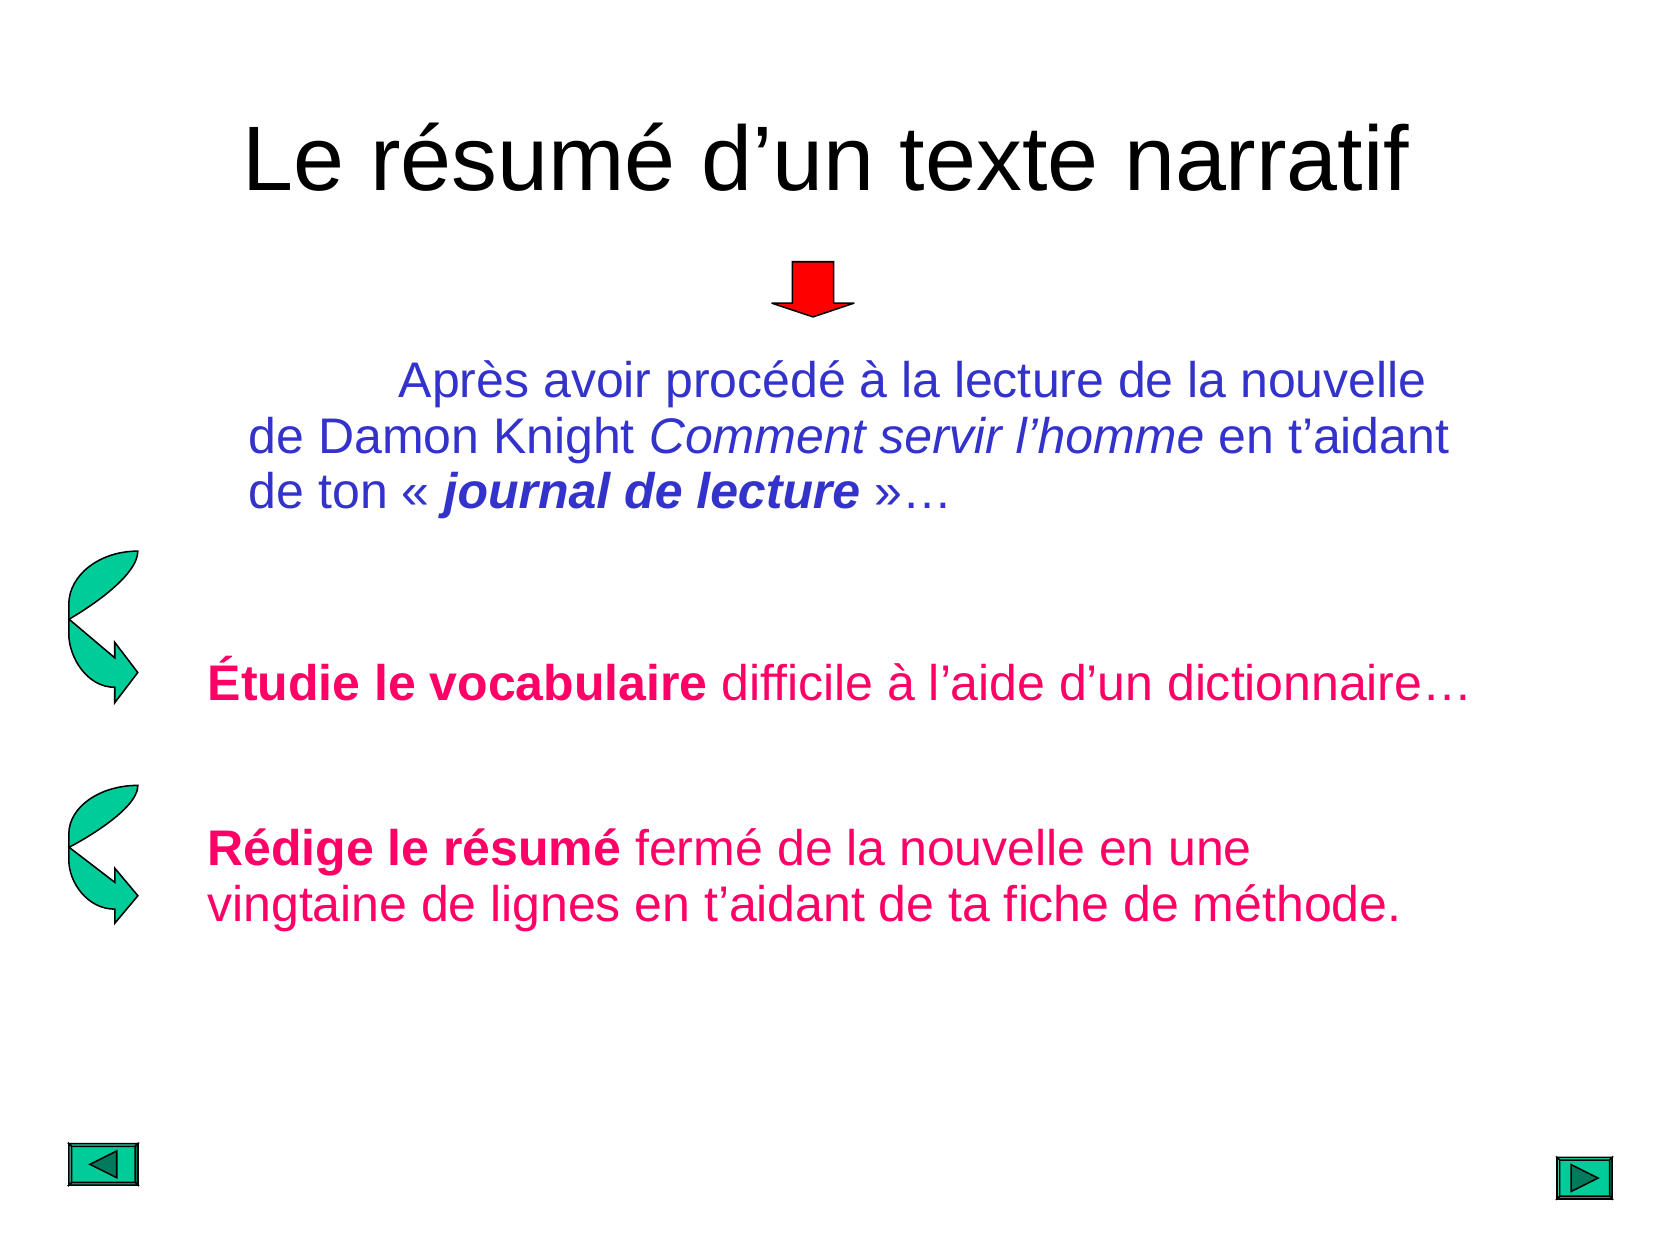

# Le résumé d’un texte narratif
	Après avoir procédé à la lecture de la nouvelle de Damon Knight Comment servir l’homme en t’aidant de ton « journal de lecture »…
Étudie le vocabulaire difficile à l’aide d’un dictionnaire…
Rédige le résumé fermé de la nouvelle en une vingtaine de lignes en t’aidant de ta fiche de méthode.